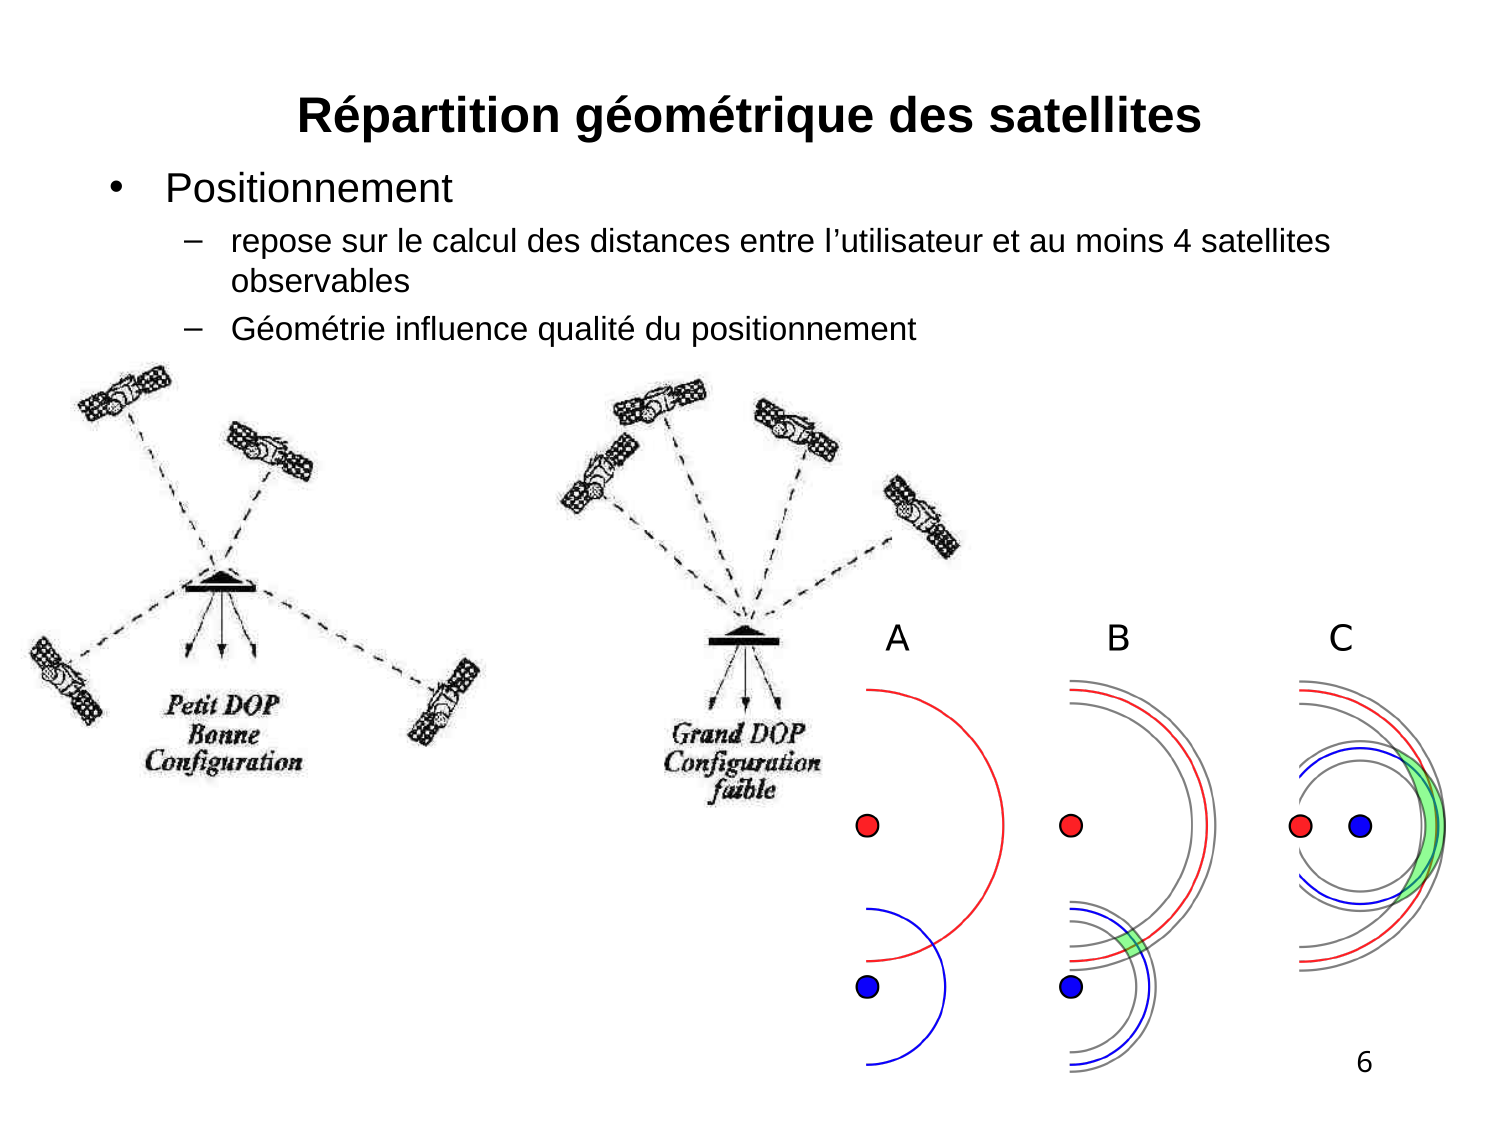

# Répartition géométrique des satellites
Positionnement
repose sur le calcul des distances entre l’utilisateur et au moins 4 satellites observables
Géométrie influence qualité du positionnement
6
6